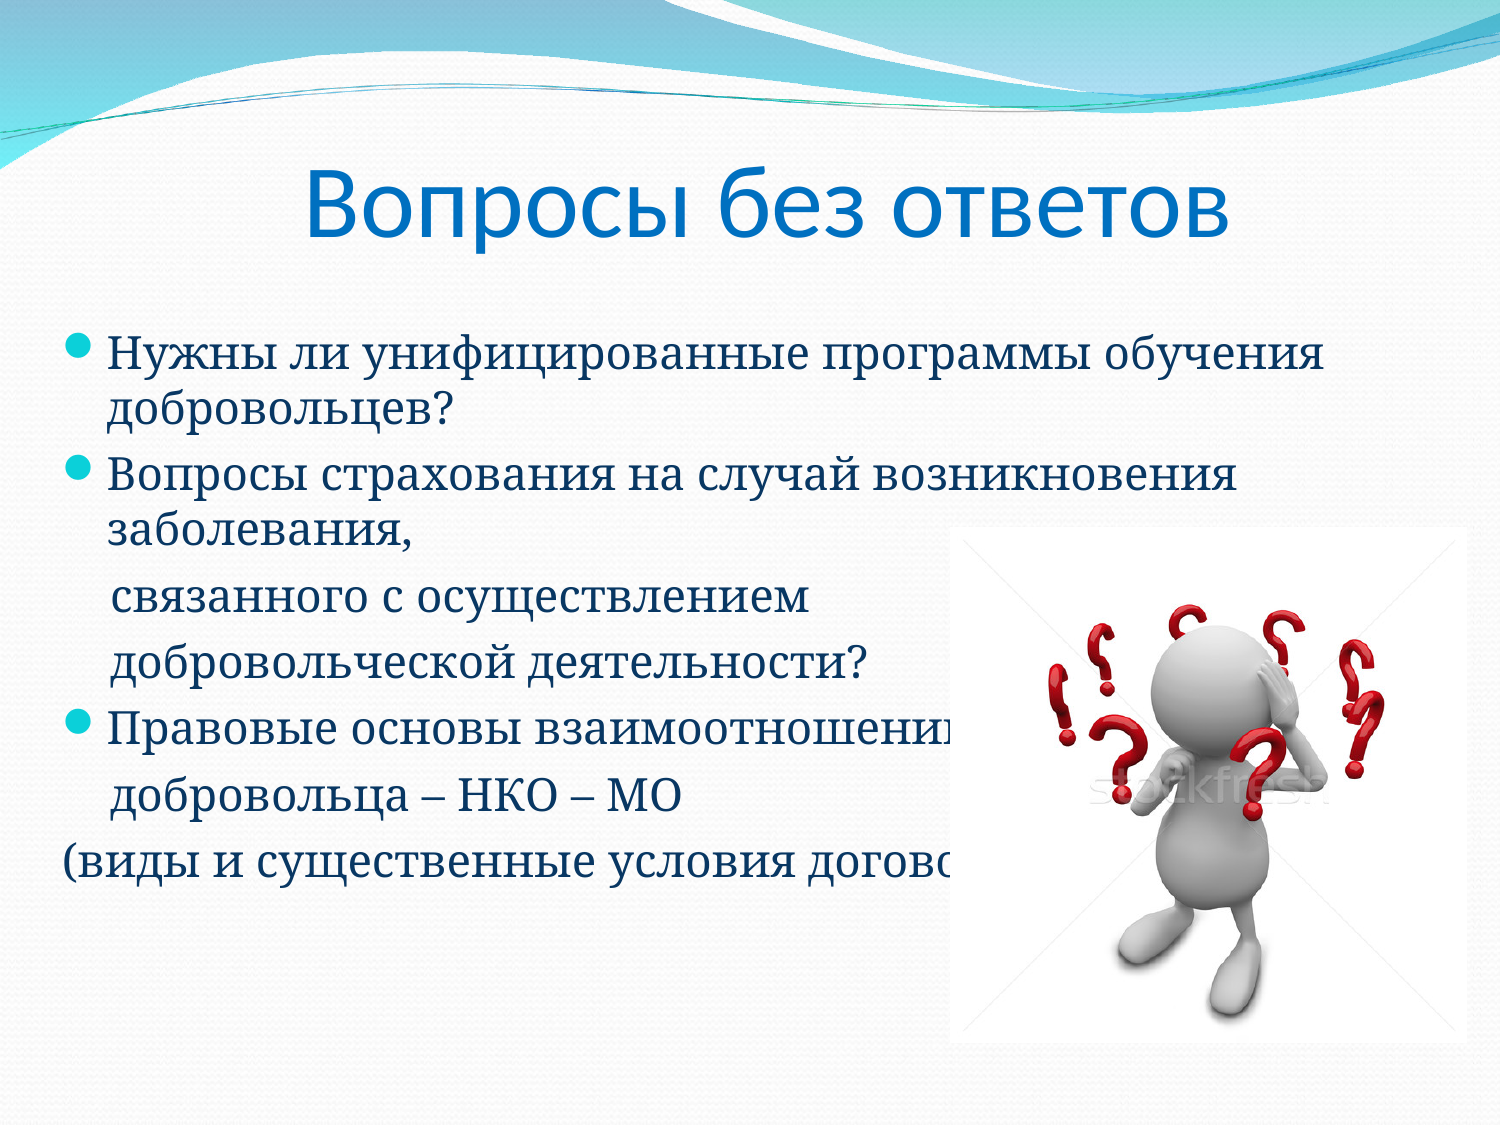

# Вопросы без ответов
Нужны ли унифицированные программы обучения добровольцев?
Вопросы страхования на случай возникновения заболевания,
 связанного с осуществлением
 добровольческой деятельности?
Правовые основы взаимоотношений
 добровольца – НКО – МО
(виды и существенные условия договора)?